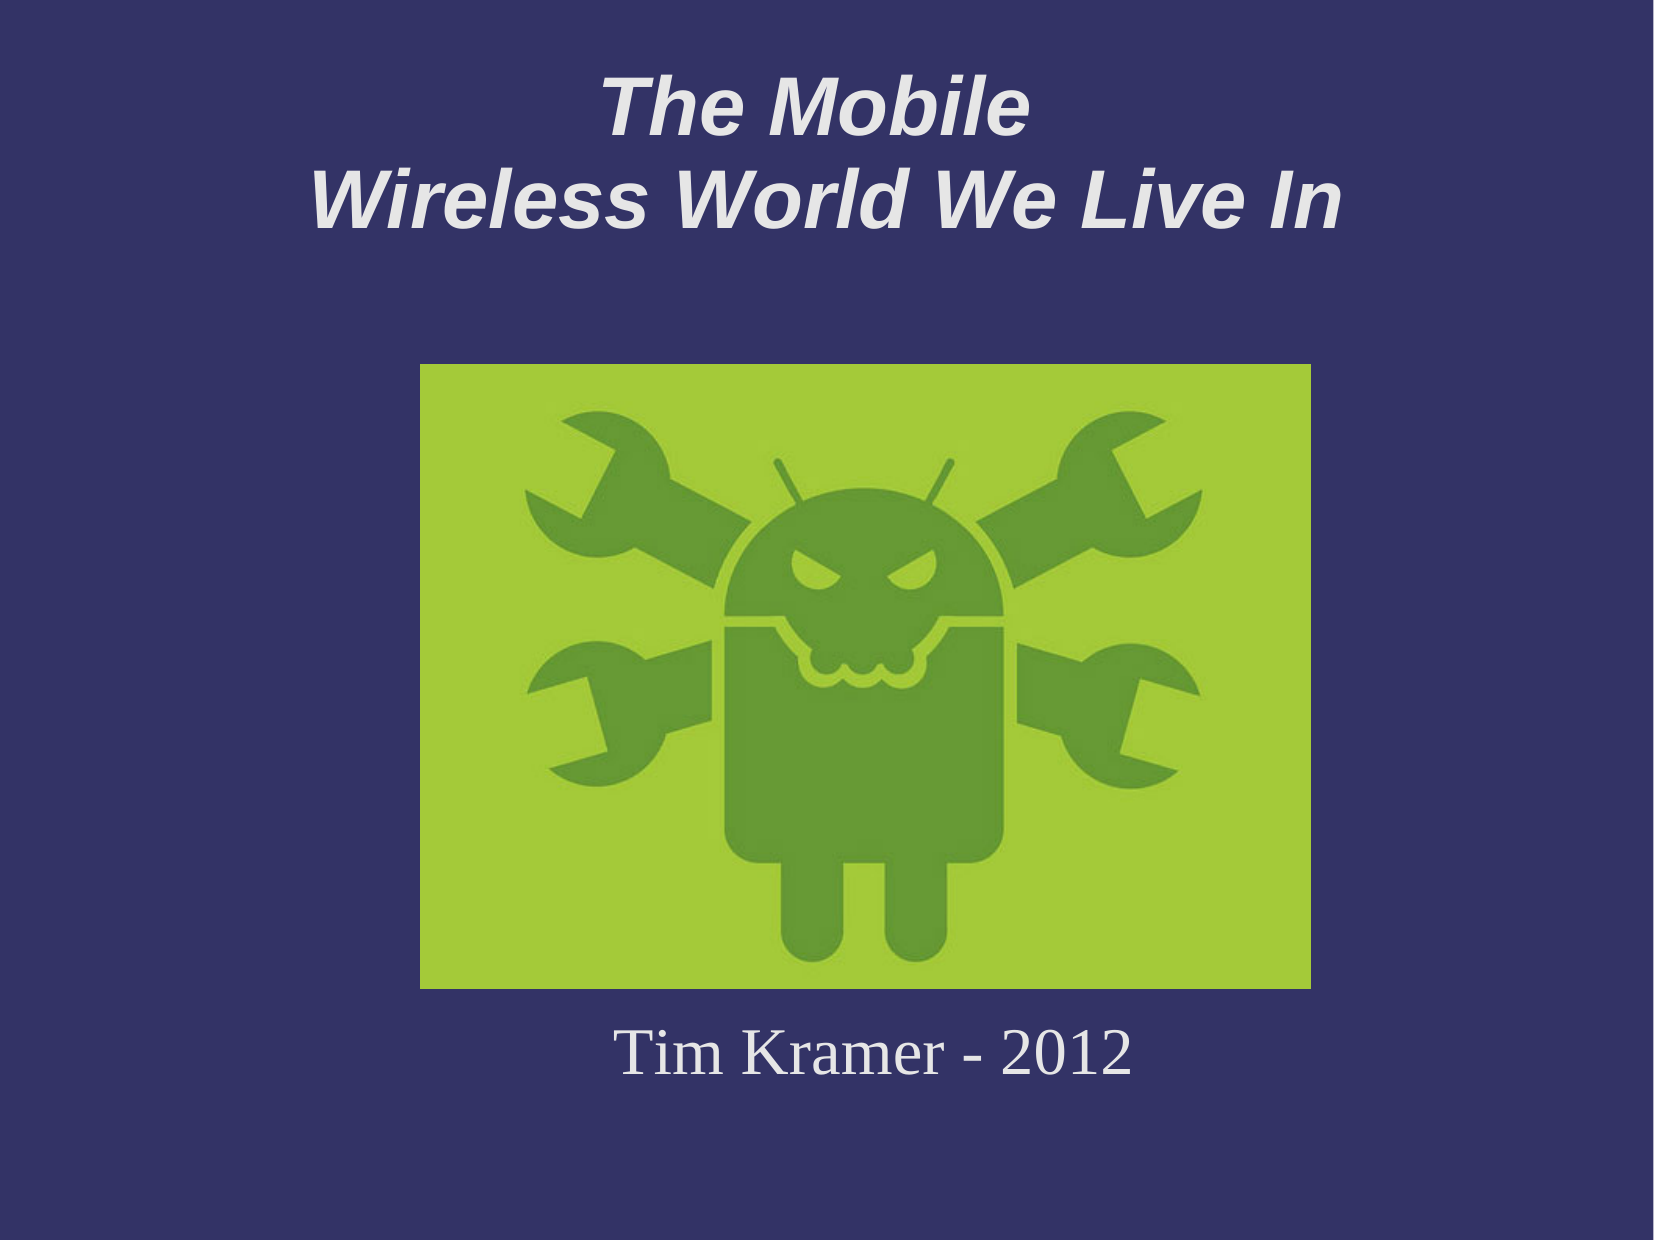

# The Mobile Wireless World We Live In
Tim Kramer - 2012